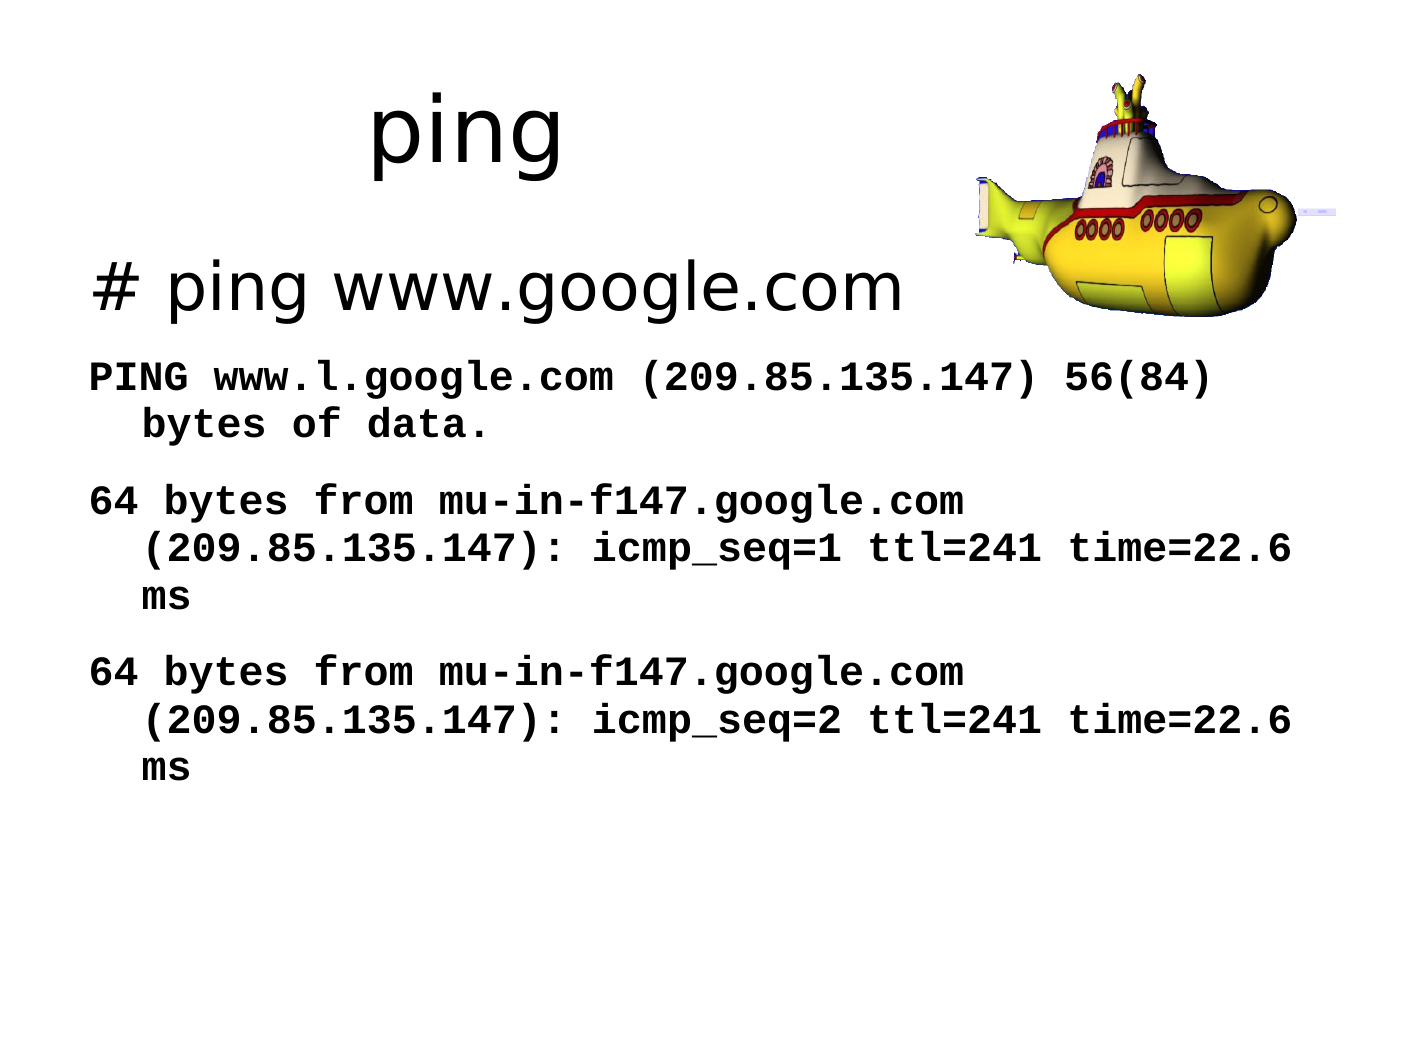

# ping
# ping www.google.com
PING www.l.google.com (209.85.135.147) 56(84) bytes of data.
64 bytes from mu-in-f147.google.com (209.85.135.147): icmp_seq=1 ttl=241 time=22.6 ms
64 bytes from mu-in-f147.google.com (209.85.135.147): icmp_seq=2 ttl=241 time=22.6 ms